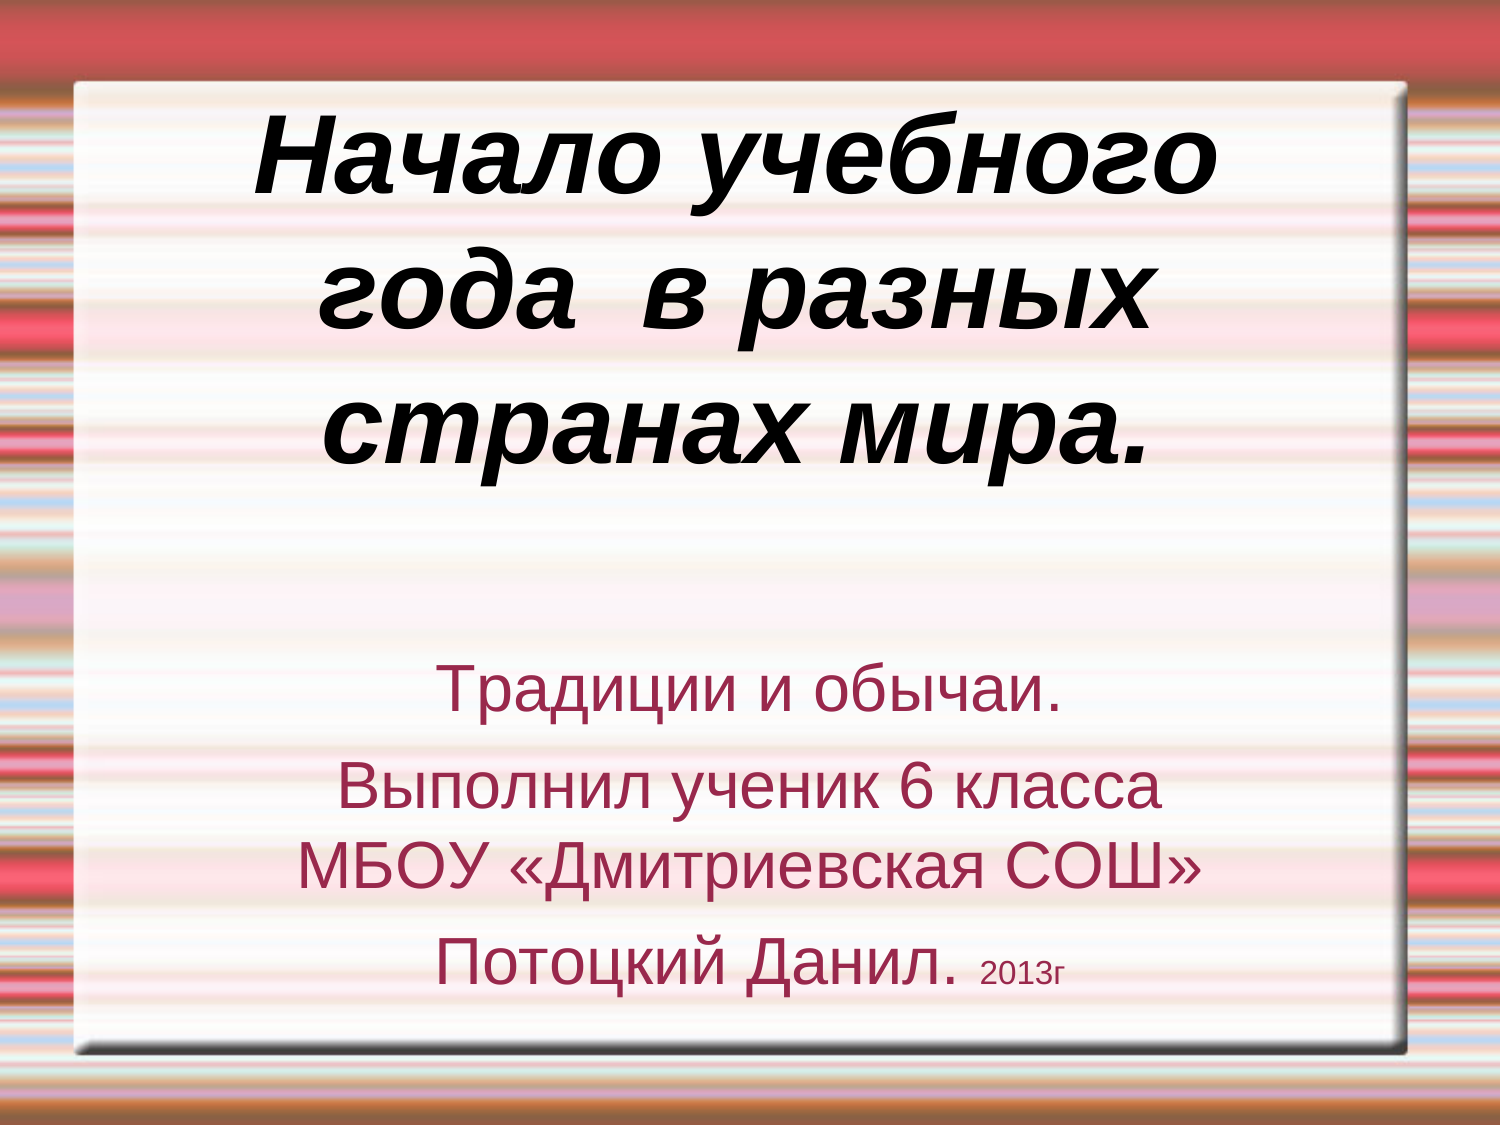

# Начало учебного года в разных странах мира.
Традиции и обычаи.
Выполнил ученик 6 класса МБОУ «Дмитриевская СОШ»
Потоцкий Данил. 2013г